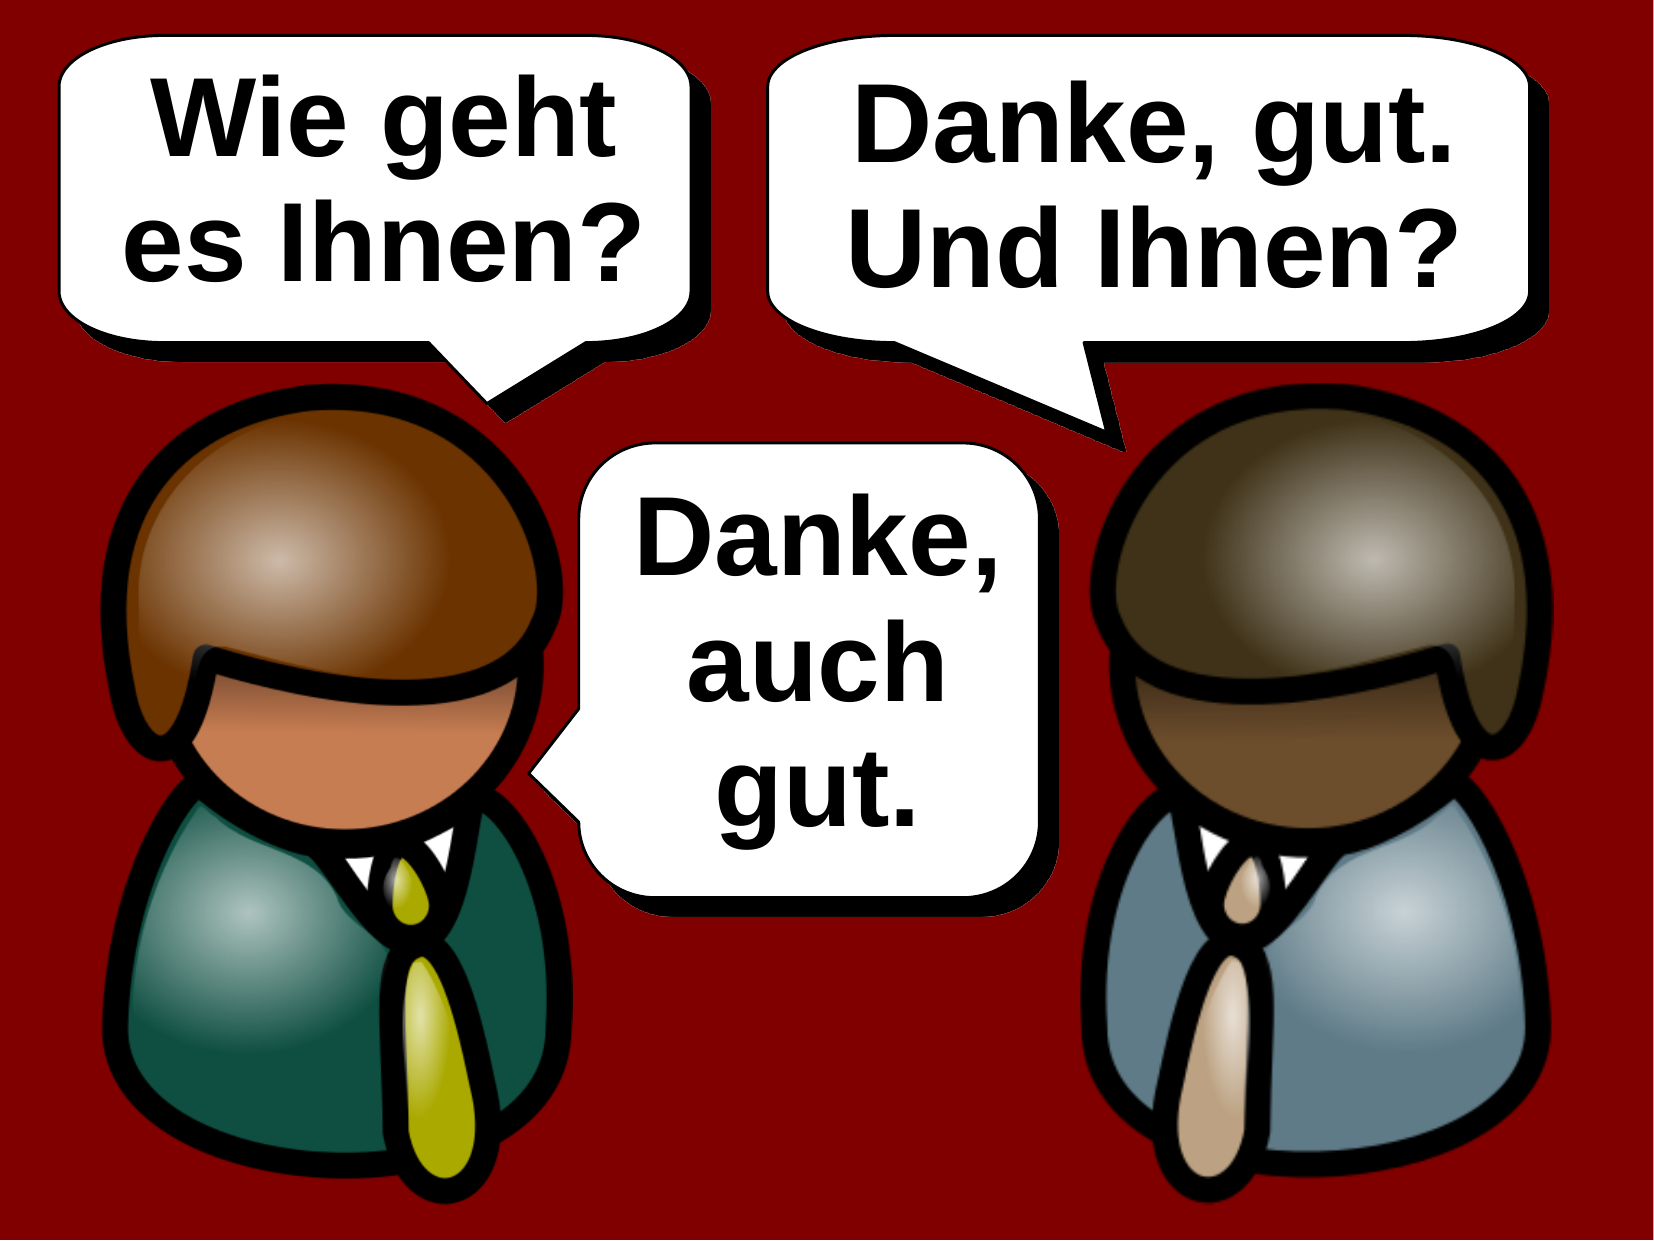

Wie geht es Ihnen?
Danke, gut.
Und Ihnen?
Danke,
auch gut.